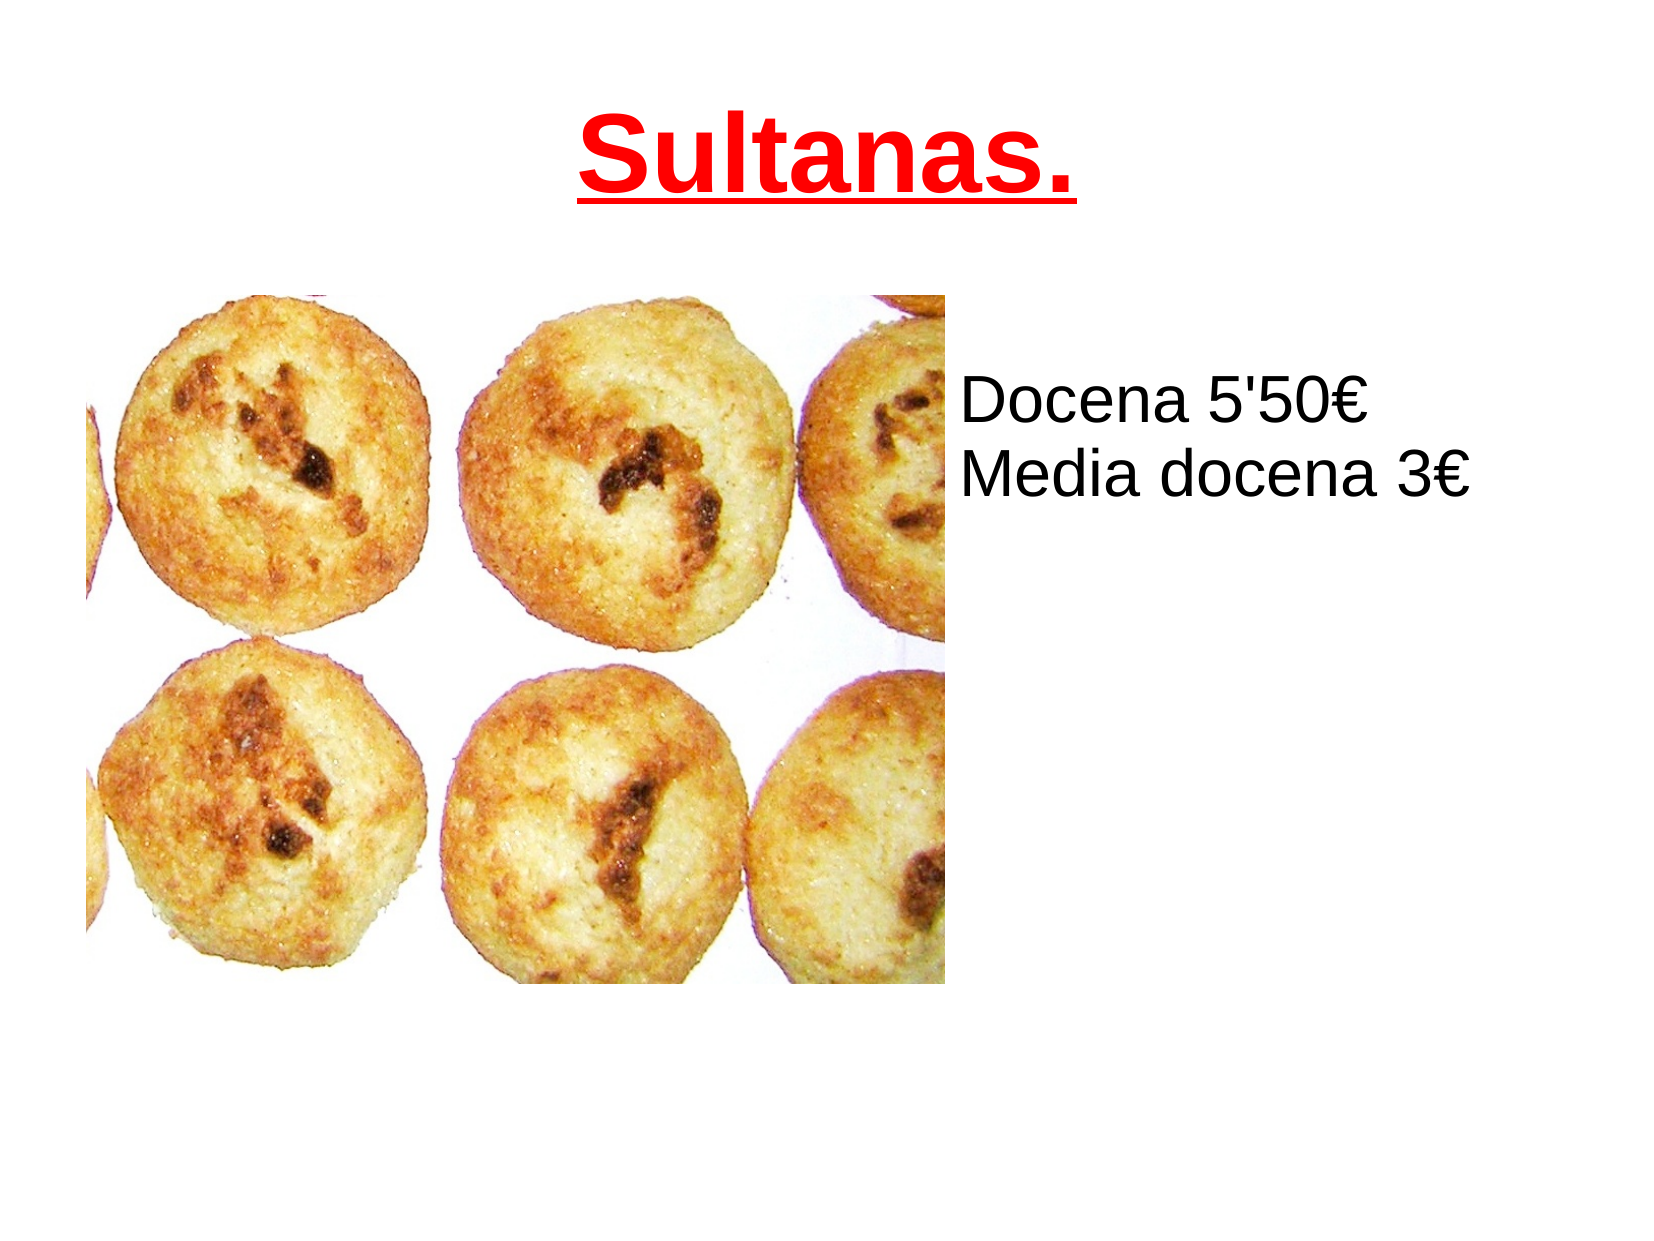

# Sultanas.
Docena 5'50€
Media docena 3€